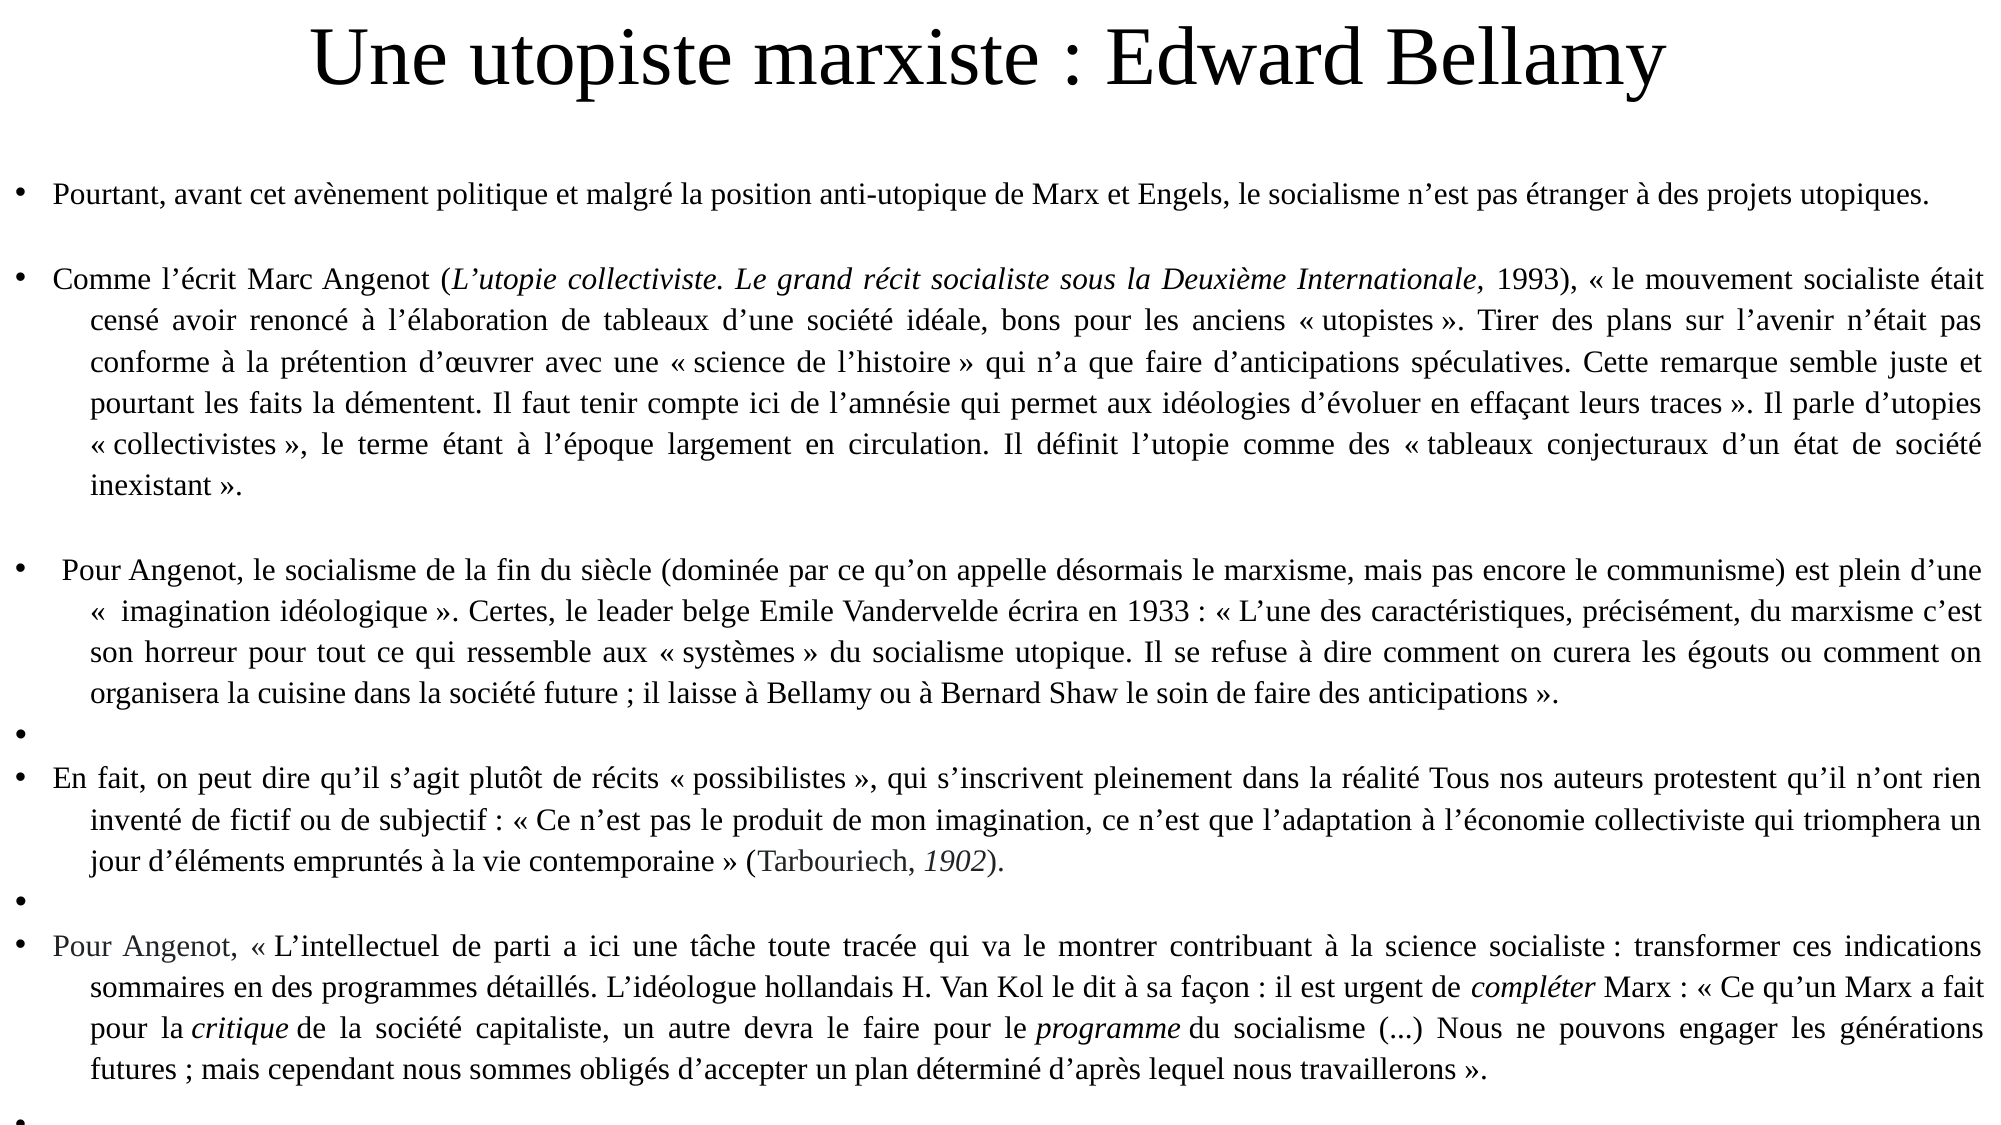

# Une utopiste marxiste : Edward Bellamy
Pourtant, avant cet avènement politique et malgré la position anti-utopique de Marx et Engels, le socialisme n’est pas étranger à des projets utopiques.
Comme l’écrit Marc Angenot (L’utopie collectiviste. Le grand récit socialiste sous la Deuxième Internationale, 1993), « le mouvement socialiste était censé avoir renoncé à l’élaboration de tableaux d’une société idéale, bons pour les anciens « utopistes ». Tirer des plans sur l’avenir n’était pas conforme à la prétention d’œuvrer avec une « science de l’histoire » qui n’a que faire d’anticipations spéculatives. Cette remarque semble juste et pourtant les faits la démentent. Il faut tenir compte ici de l’amnésie qui permet aux idéologies d’évoluer en effaçant leurs traces ». Il parle d’utopies « collectivistes », le terme étant à l’époque largement en circulation. Il définit l’utopie comme des « tableaux conjecturaux d’un état de société inexistant ».
 Pour Angenot, le socialisme de la fin du siècle (dominée par ce qu’on appelle désormais le marxisme, mais pas encore le communisme) est plein d’une «  imagination idéologique ». Certes, le leader belge Emile Vandervelde écrira en 1933 : « L’une des caractéristiques, précisément, du marxisme c’est son horreur pour tout ce qui ressemble aux « systèmes » du socialisme utopique. Il se refuse à dire comment on curera les égouts ou comment on organisera la cuisine dans la société future ; il laisse à Bellamy ou à Bernard Shaw le soin de faire des anticipations ».
En fait, on peut dire qu’il s’agit plutôt de récits « possibilistes », qui s’inscrivent pleinement dans la réalité Tous nos auteurs protestent qu’il n’ont rien inventé de fictif ou de subjectif : « Ce n’est pas le produit de mon imagination, ce n’est que l’adaptation à l’économie collectiviste qui triomphera un jour d’éléments empruntés à la vie contemporaine » (Tarbouriech, 1902).
Pour Angenot, « L’intellectuel de parti a ici une tâche toute tracée qui va le montrer contribuant à la science socialiste : transformer ces indications sommaires en des programmes détaillés. L’idéologue hollandais H. Van Kol le dit à sa façon : il est urgent de compléter Marx : « Ce qu’un Marx a fait pour la critique de la société capitaliste, un autre devra le faire pour le programme du socialisme (...) Nous ne pouvons engager les générations futures ; mais cependant nous sommes obligés d’accepter un plan déterminé d’après lequel nous travaillerons ».